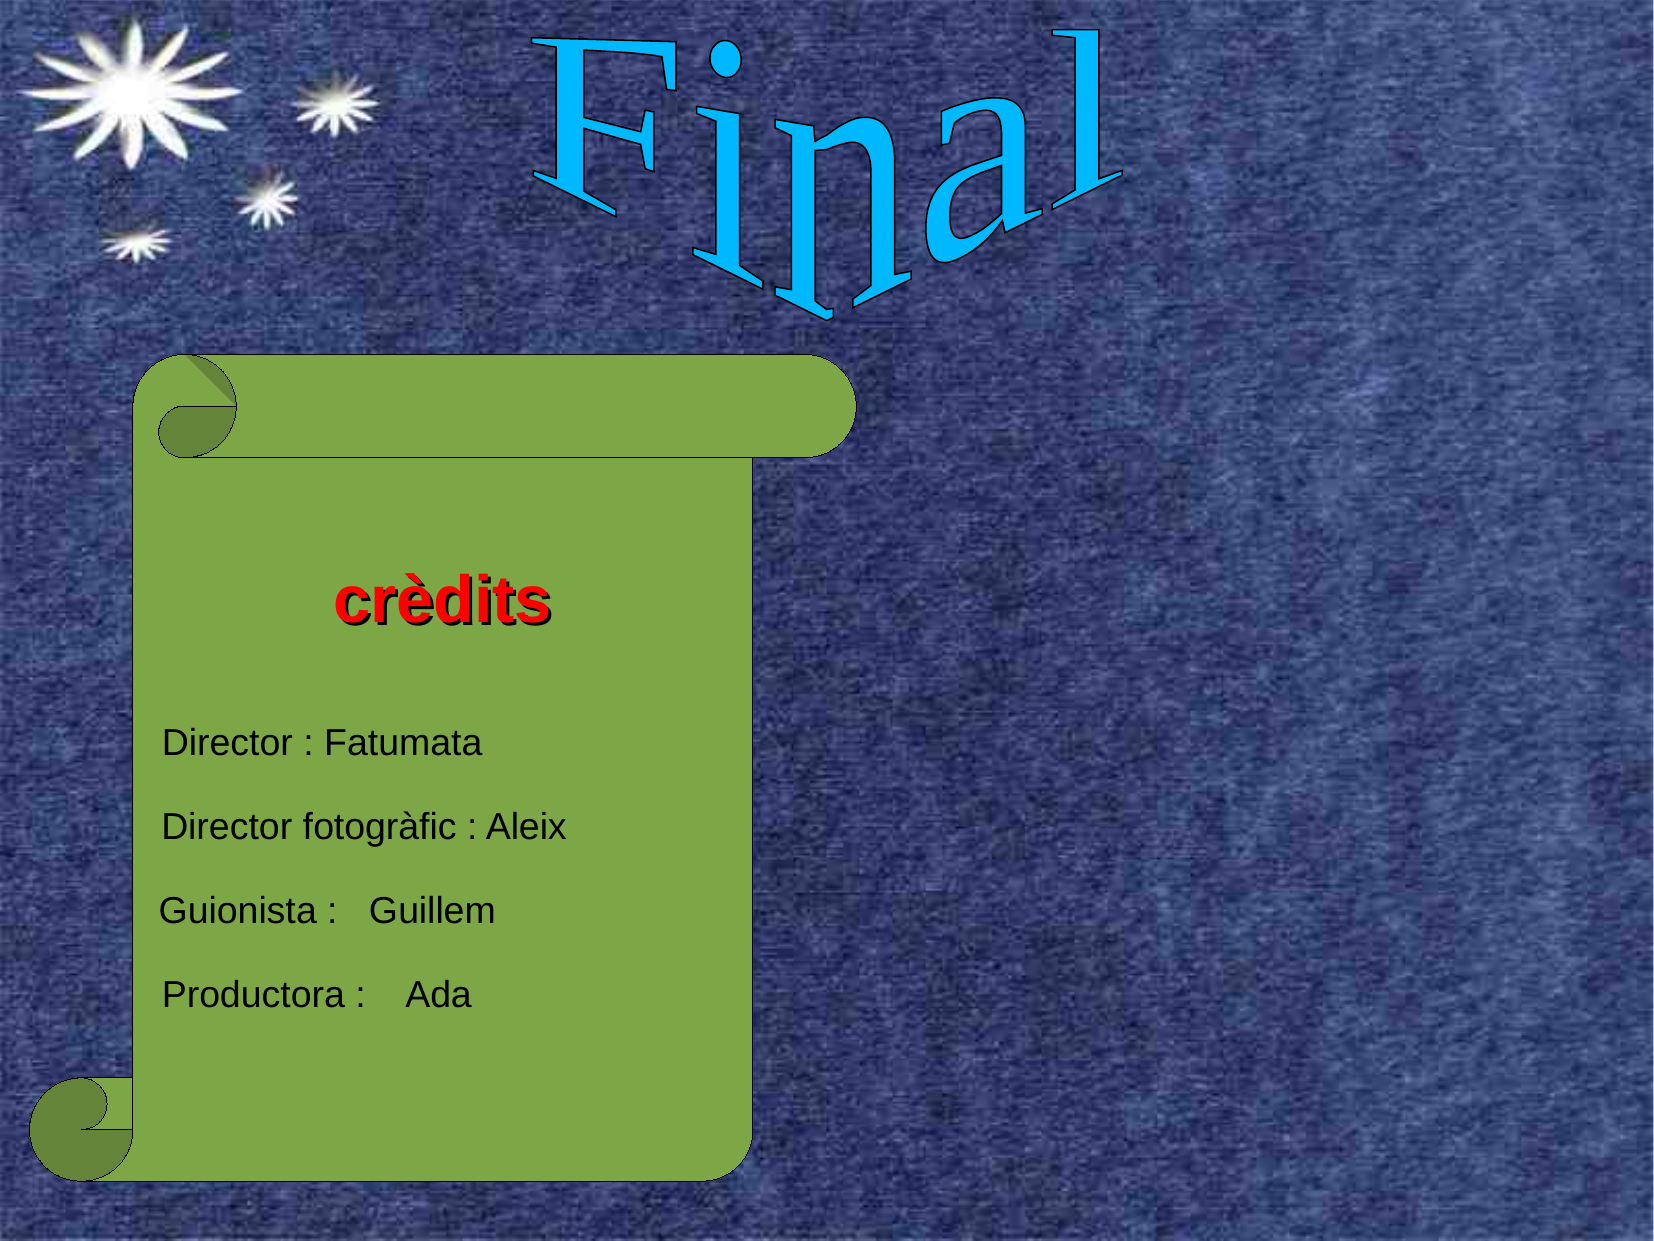

Final
crèdits
Director : Fatumata
 Director fotogràfic : Aleix
Guionista : Guillem
Productora : Ada